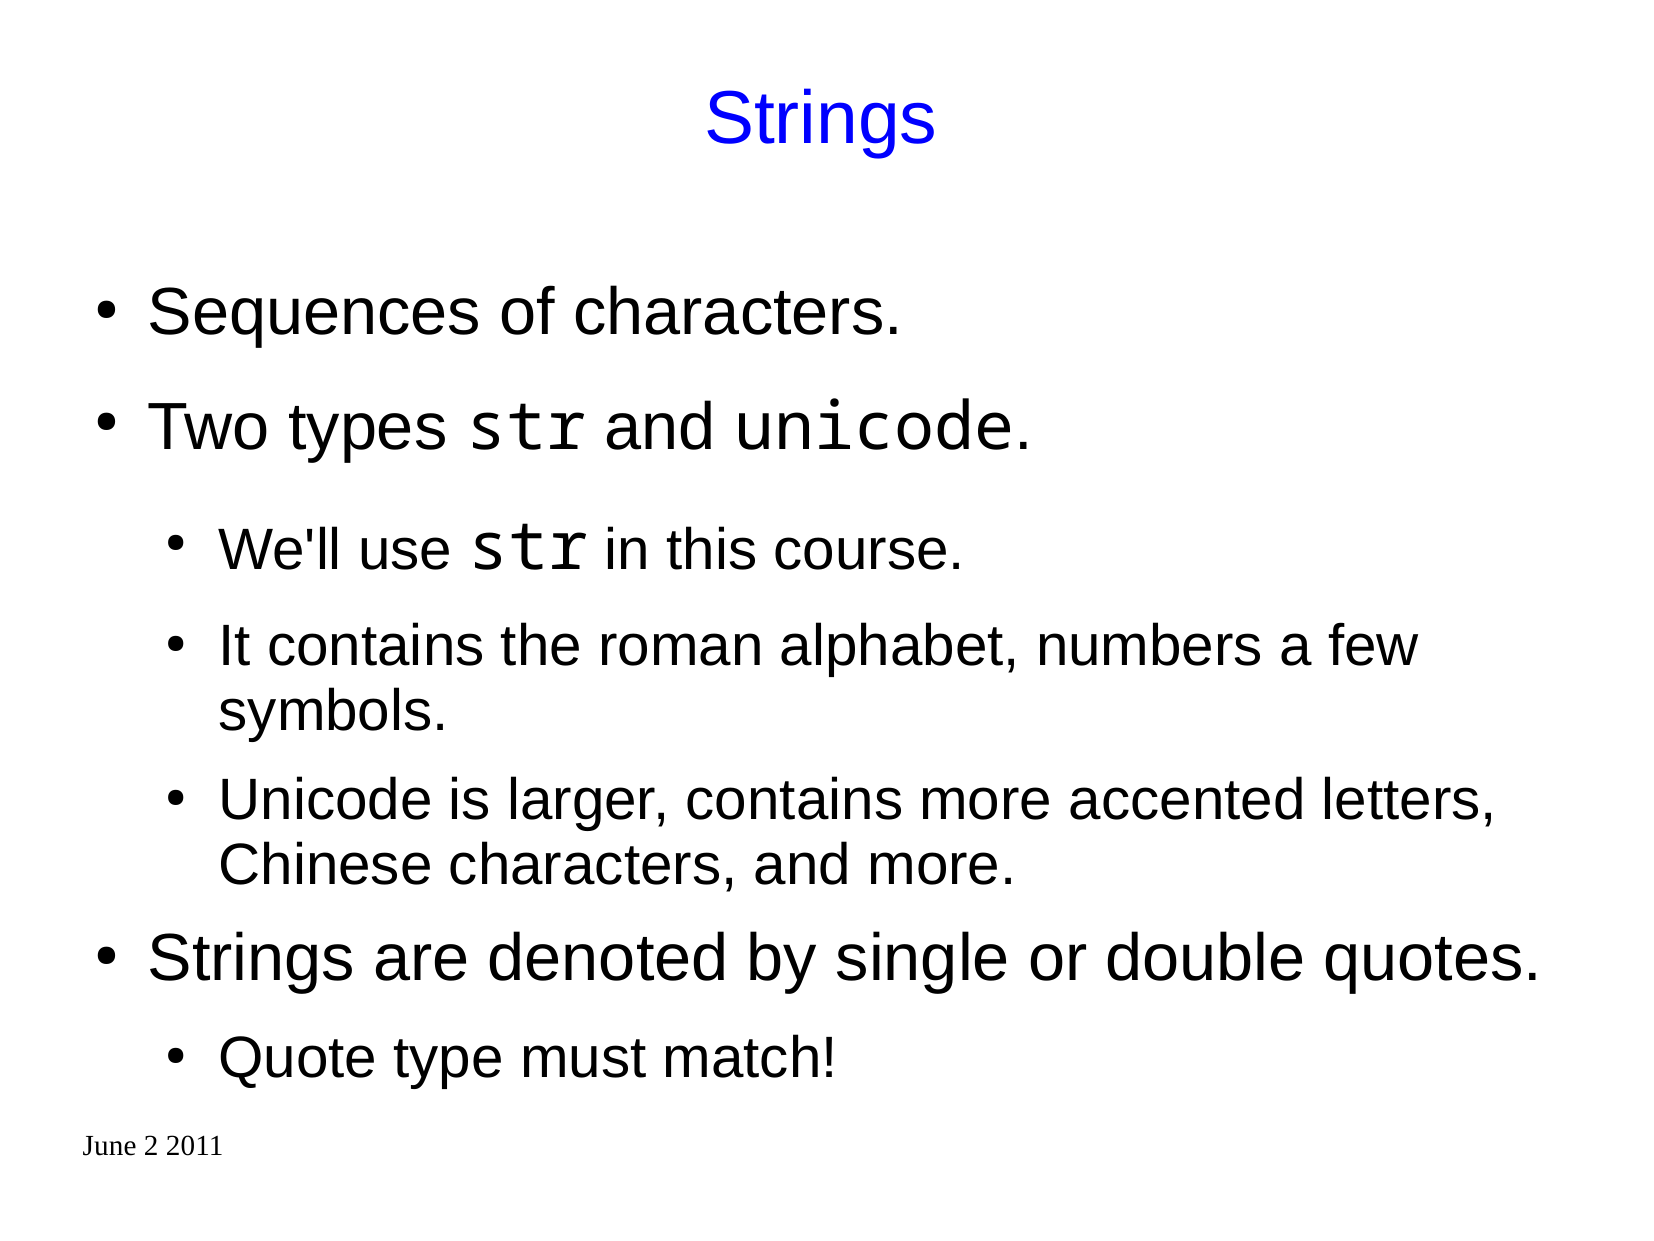

# Strings
Sequences of characters.
Two types str and unicode.
We'll use str in this course.
It contains the roman alphabet, numbers a few symbols.
Unicode is larger, contains more accented letters, Chinese characters, and more.
Strings are denoted by single or double quotes.
Quote type must match!
June 2 2011